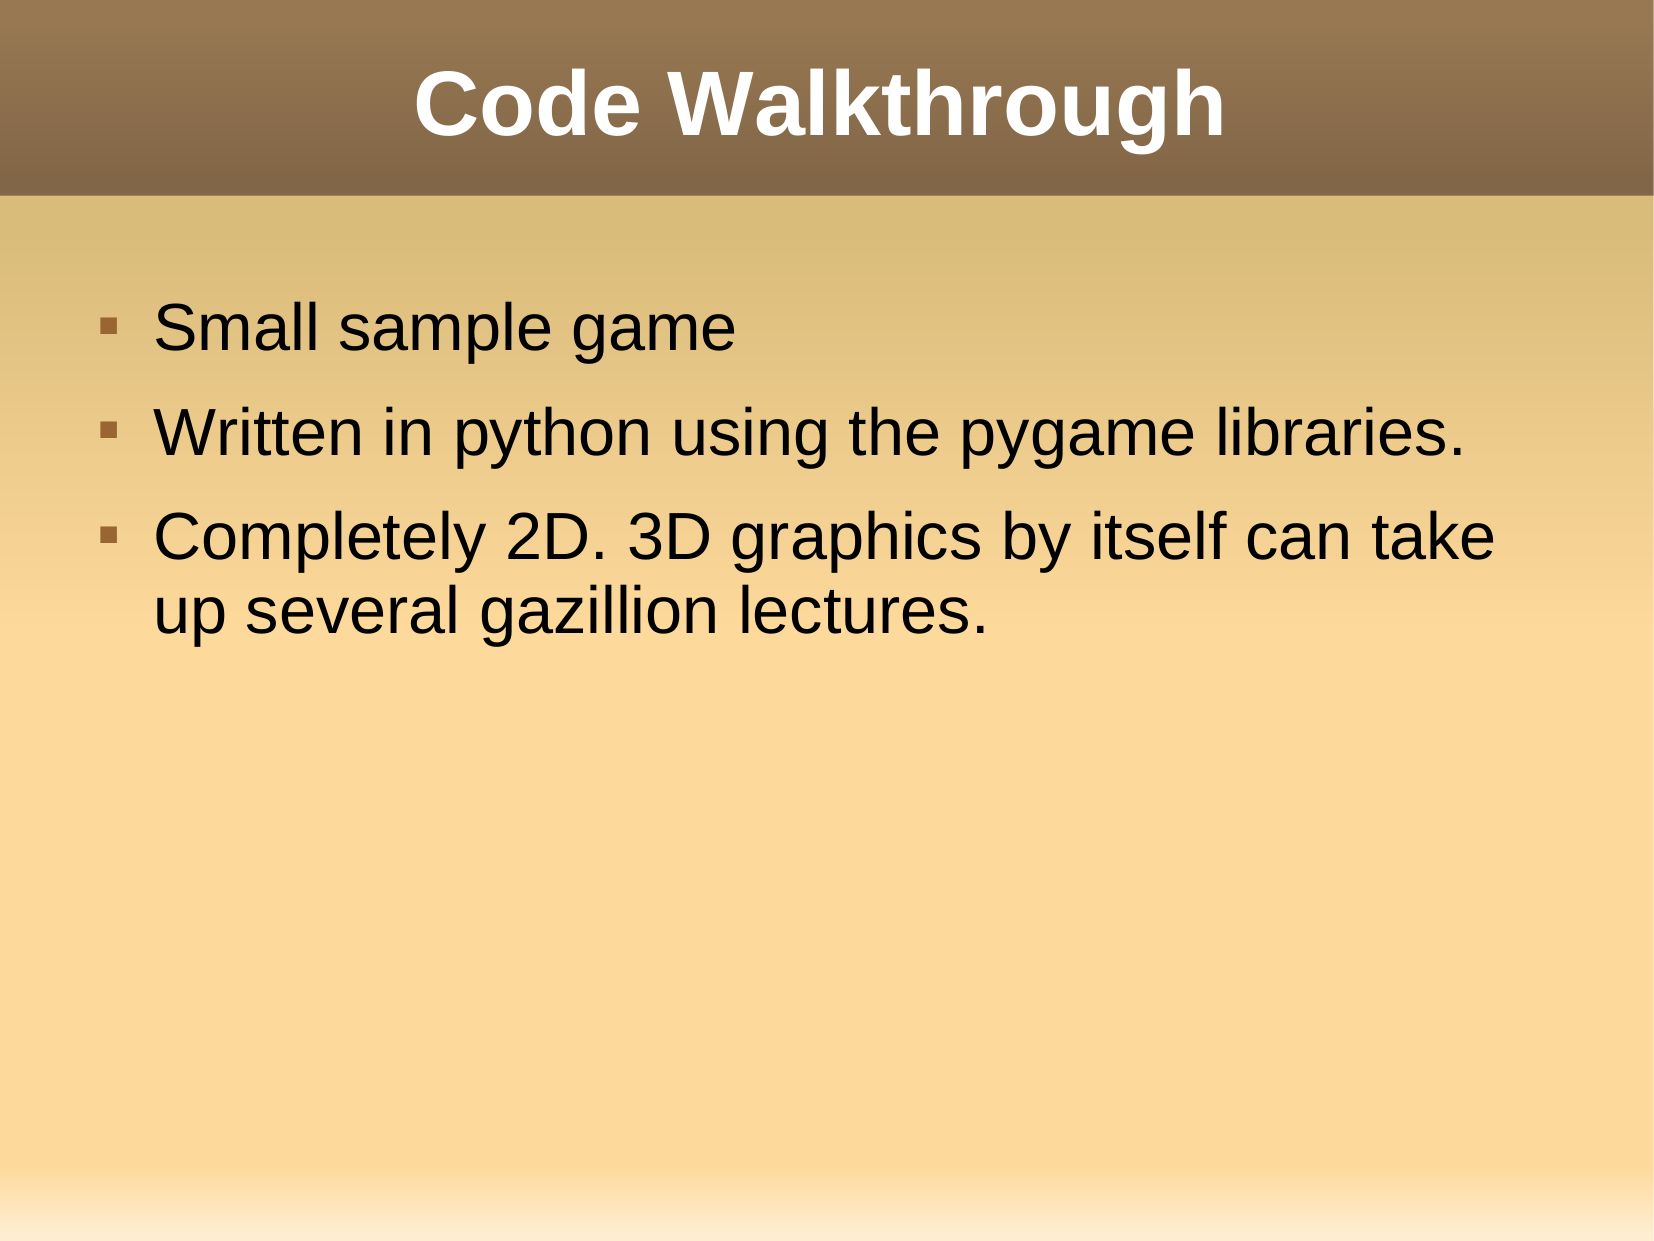

# Code Walkthrough
Small sample game
Written in python using the pygame libraries.
Completely 2D. 3D graphics by itself can take up several gazillion lectures.